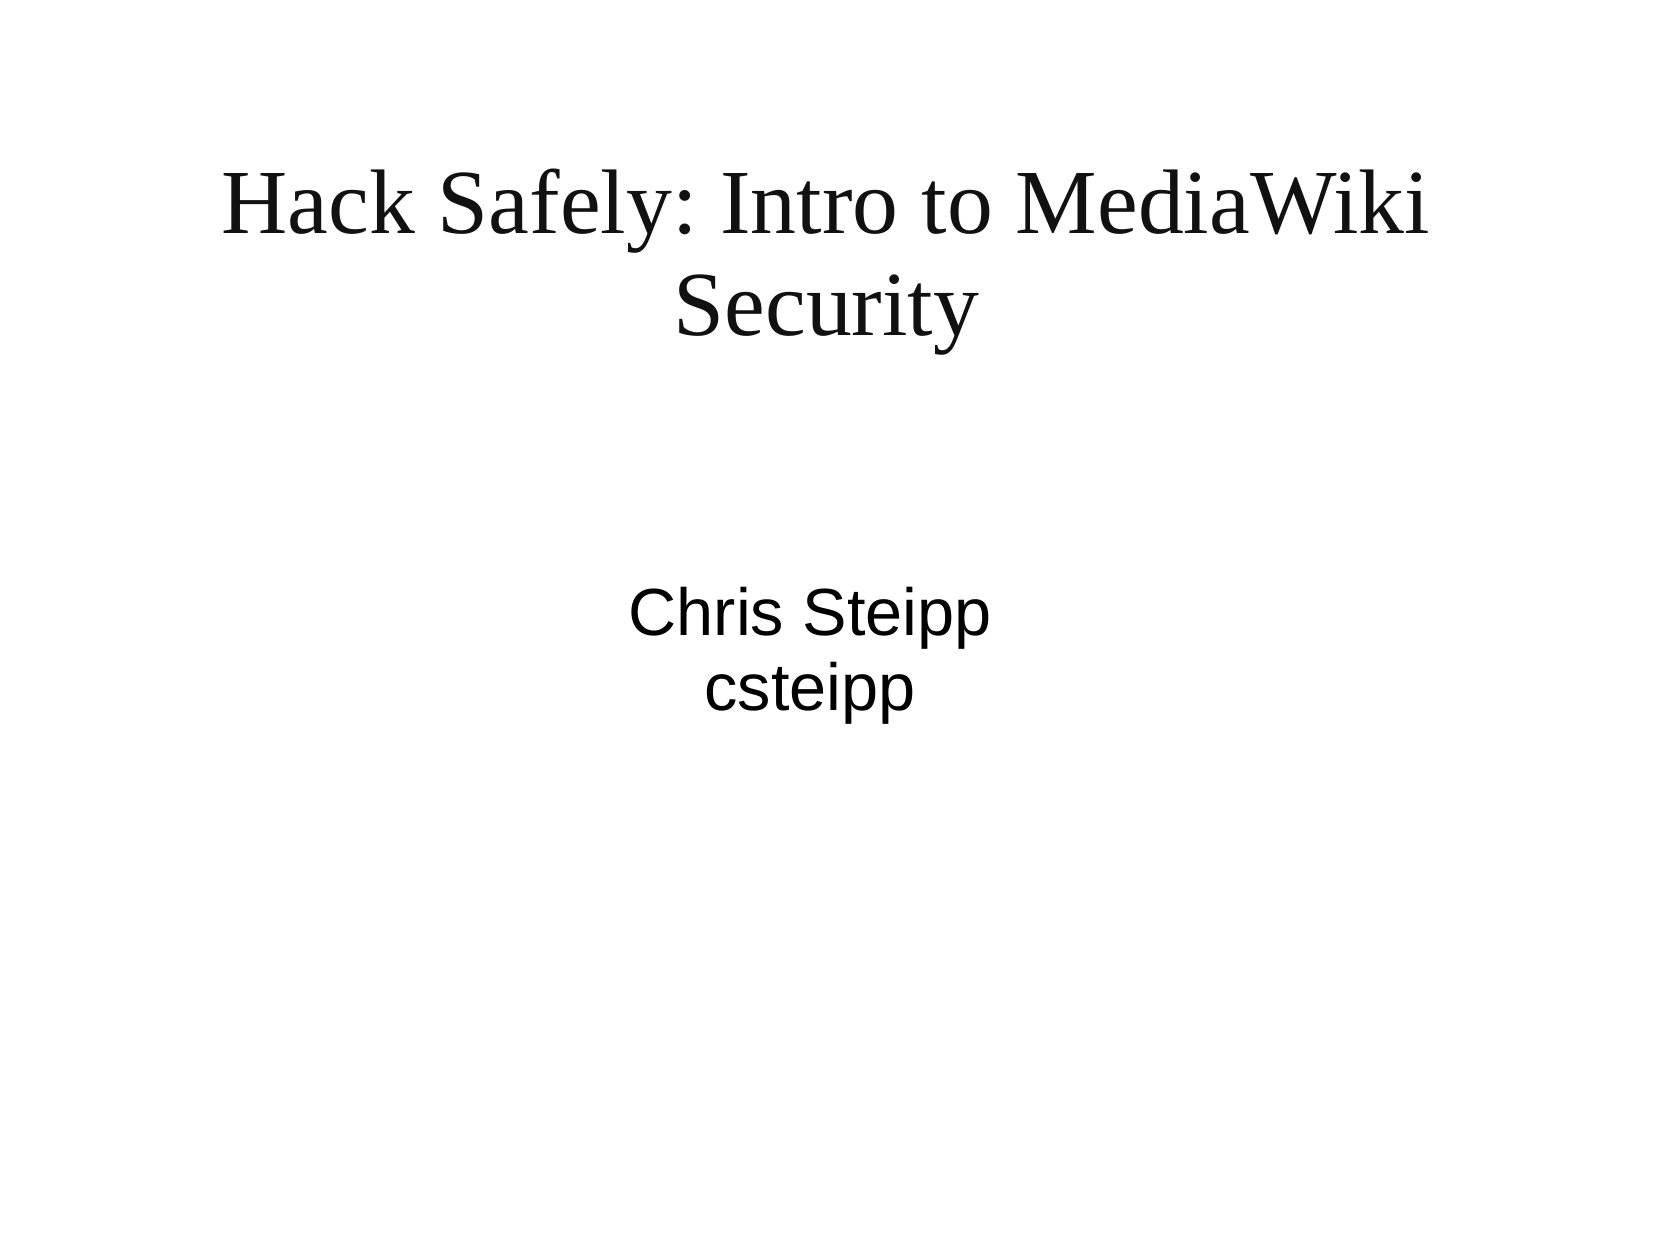

# Hack Safely: Intro to MediaWiki Security
Chris Steipp
csteipp